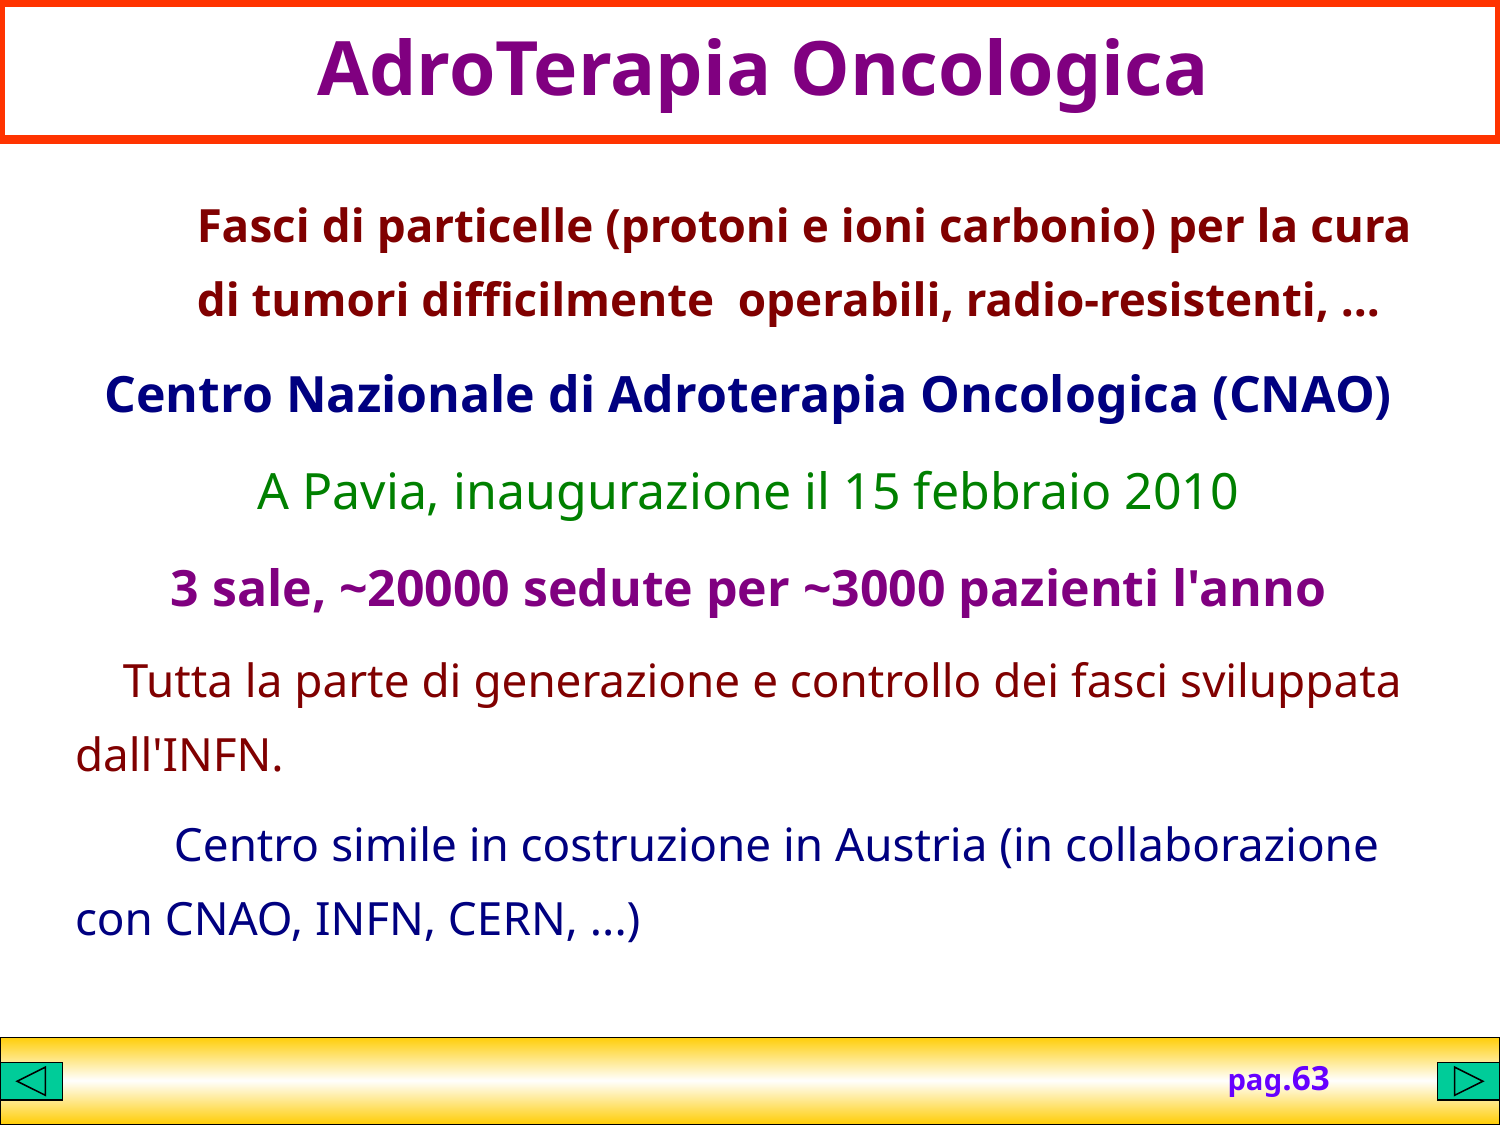

# AdroTerapia Oncologica
Fasci di particelle (protoni e ioni carbonio) per la cura di tumori difficilmente operabili, radio-resistenti, ...
Centro Nazionale di Adroterapia Oncologica (CNAO)
A Pavia, inaugurazione il 15 febbraio 2010
3 sale, ~20000 sedute per ~3000 pazienti l'anno
 Tutta la parte di generazione e controllo dei fasci sviluppata dall'INFN.
	 Centro simile in costruzione in Austria (in collaborazione con CNAO, INFN, CERN, ...)‏
63